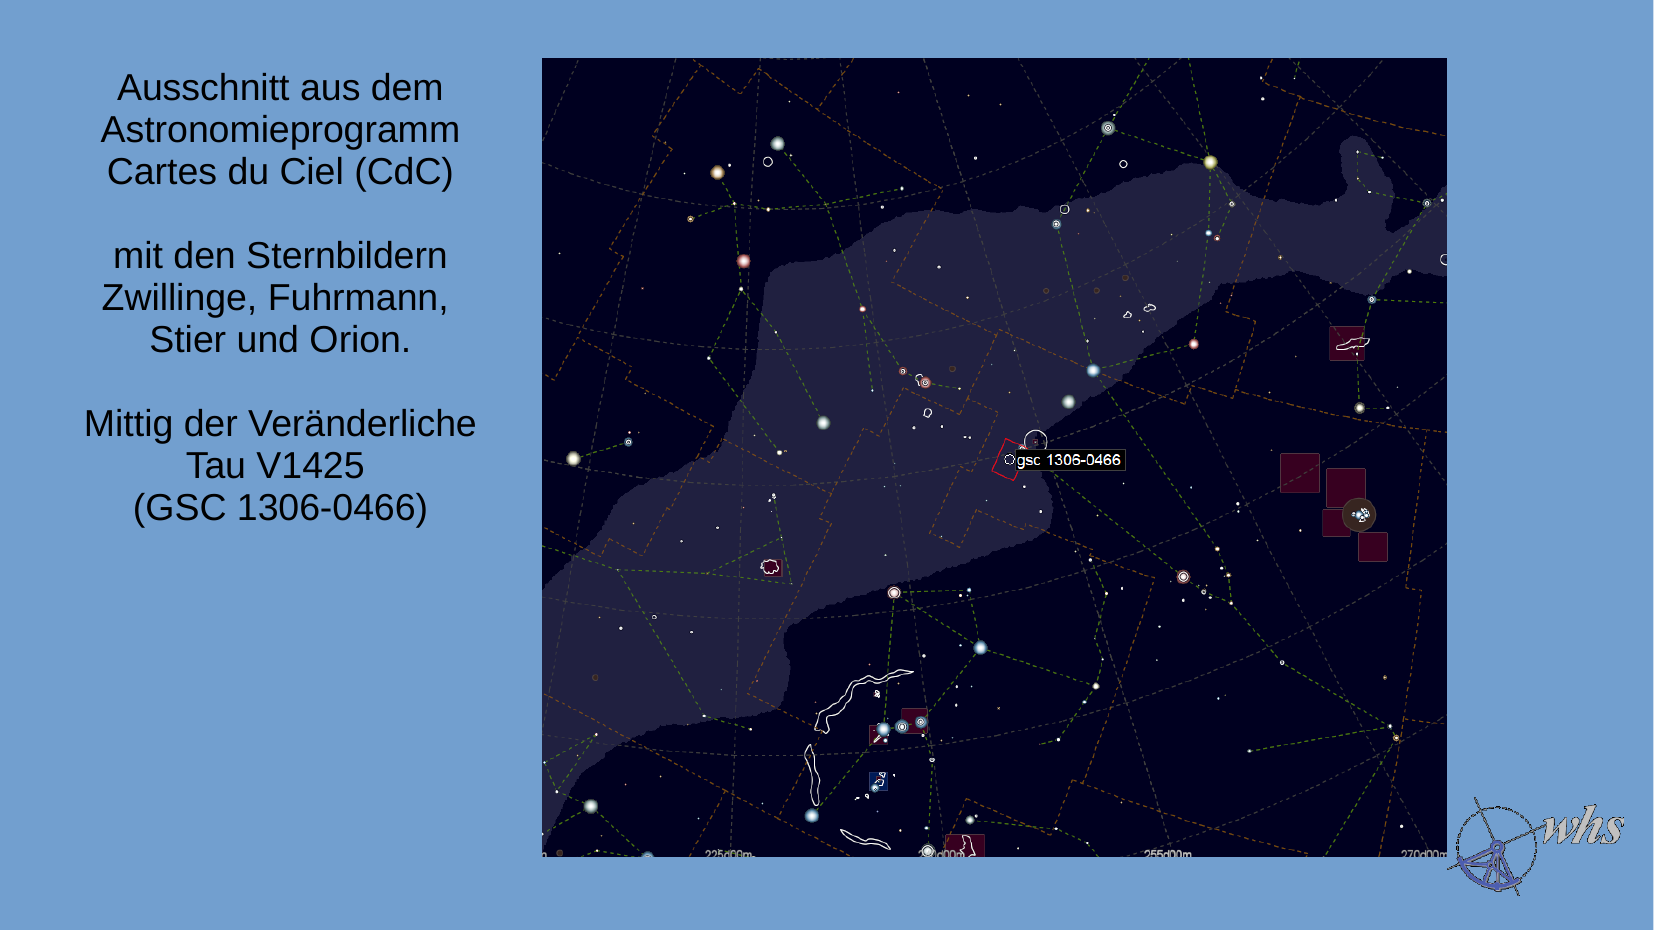

Ausschnitt aus dem
Astronomieprogramm
Cartes du Ciel (CdC)
mit den Sternbildern
Zwillinge, Fuhrmann,
Stier und Orion.
Mittig der Veränderliche
Tau V1425
(GSC 1306-0466)